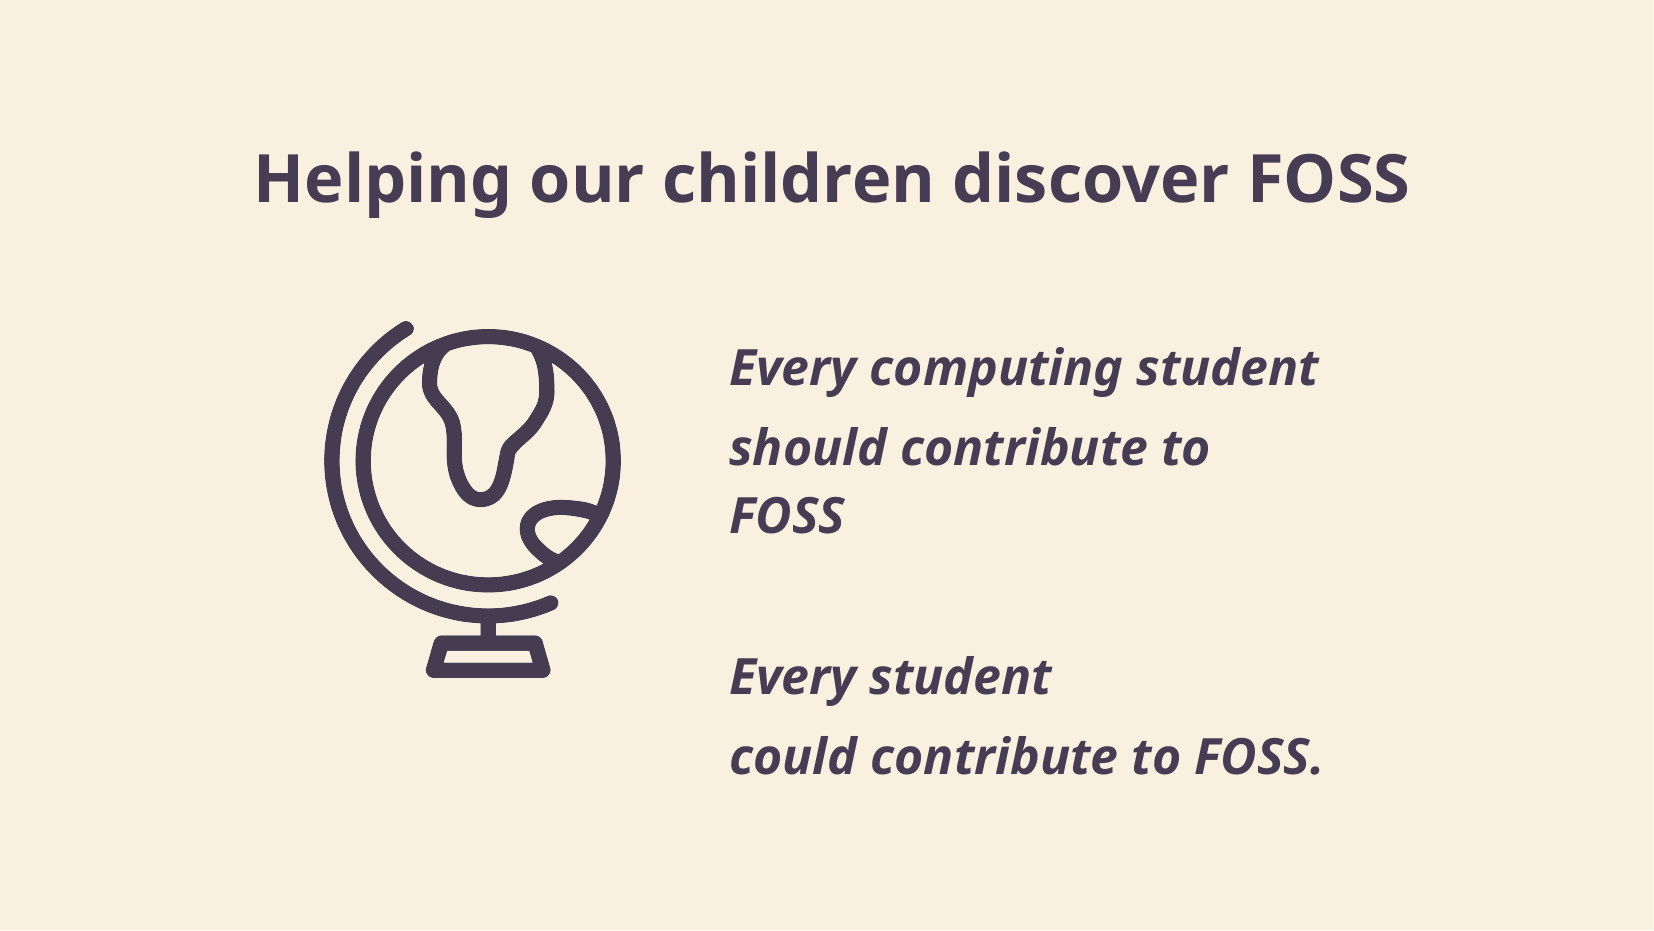

Helping our children discover FOSS
Every computing student
should contribute to FOSS
Every student
could contribute to FOSS.